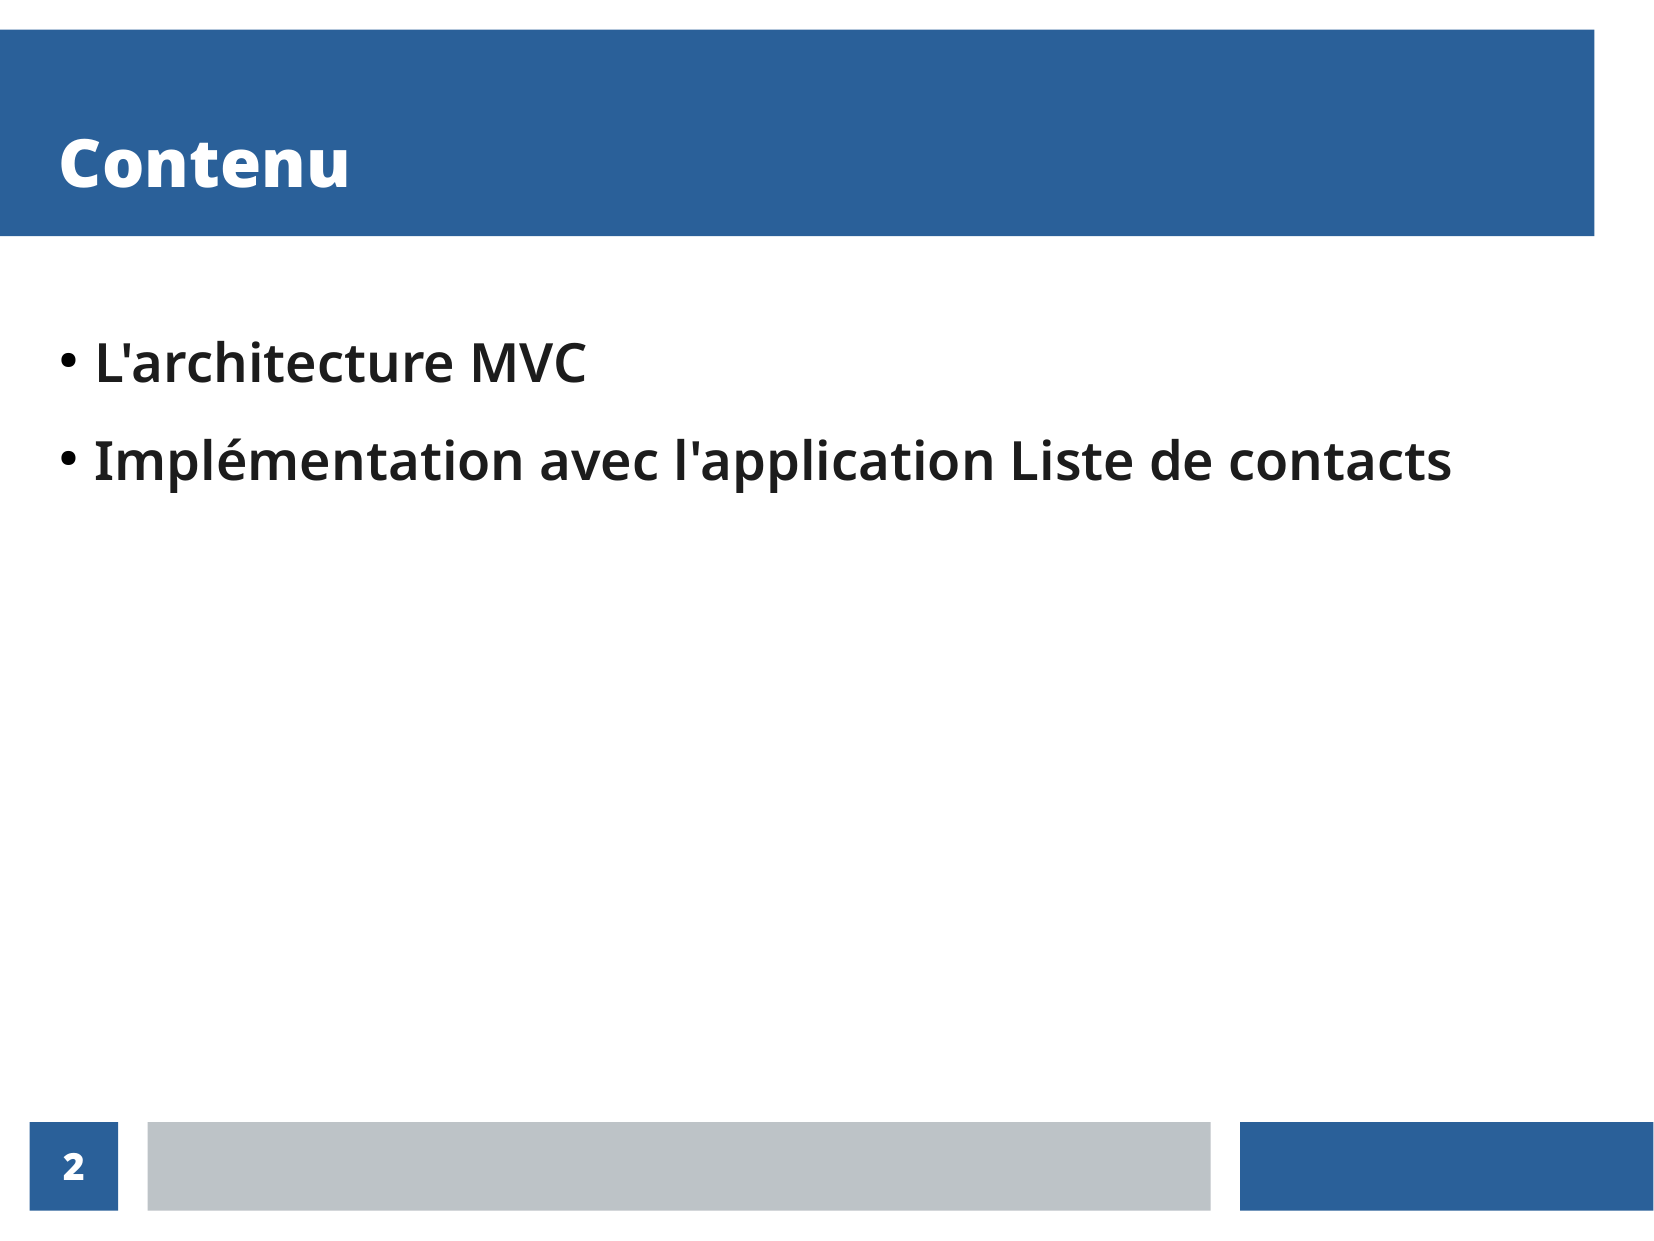

# Contenu
L'architecture MVC
Implémentation avec l'application Liste de contacts
2